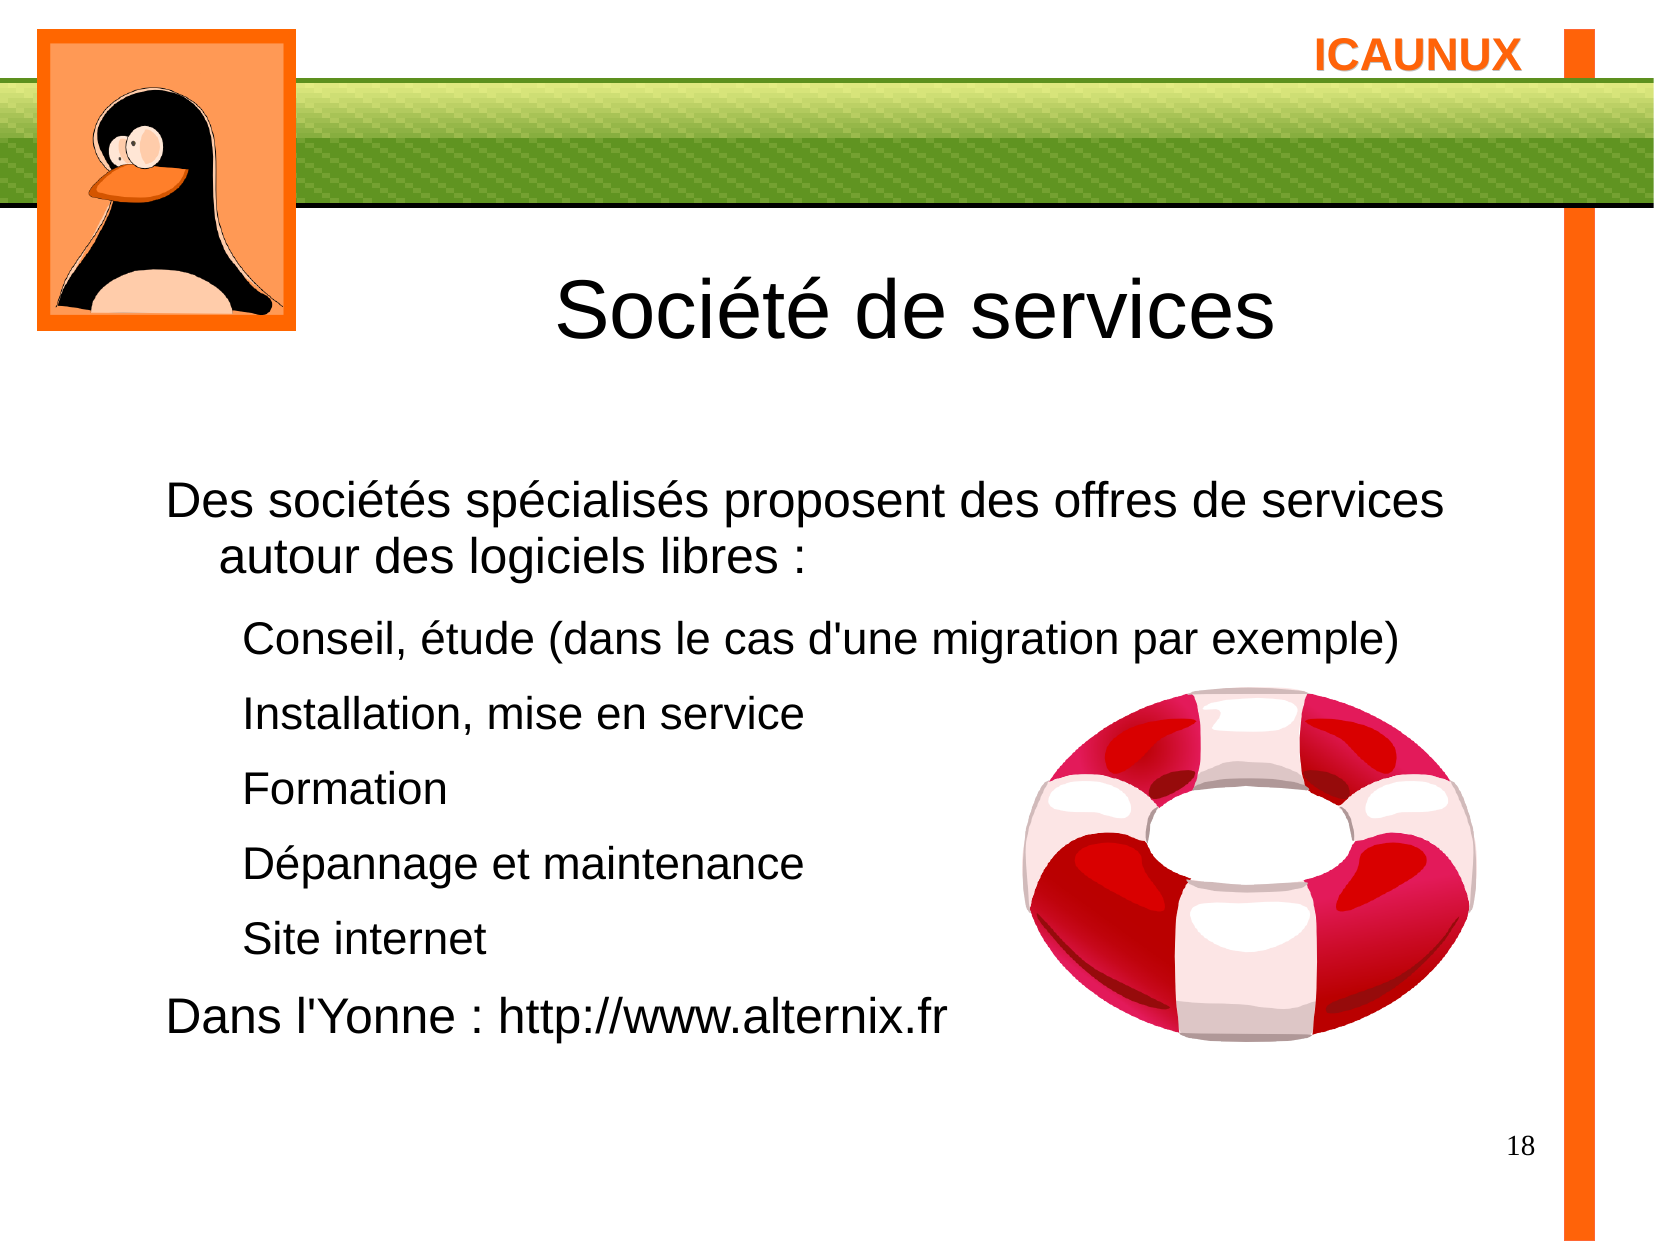

# Société de services
Des sociétés spécialisés proposent des offres de services autour des logiciels libres :
Conseil, étude (dans le cas d'une migration par exemple)
Installation, mise en service
Formation
Dépannage et maintenance
Site internet
Dans l'Yonne : http://www.alternix.fr
18